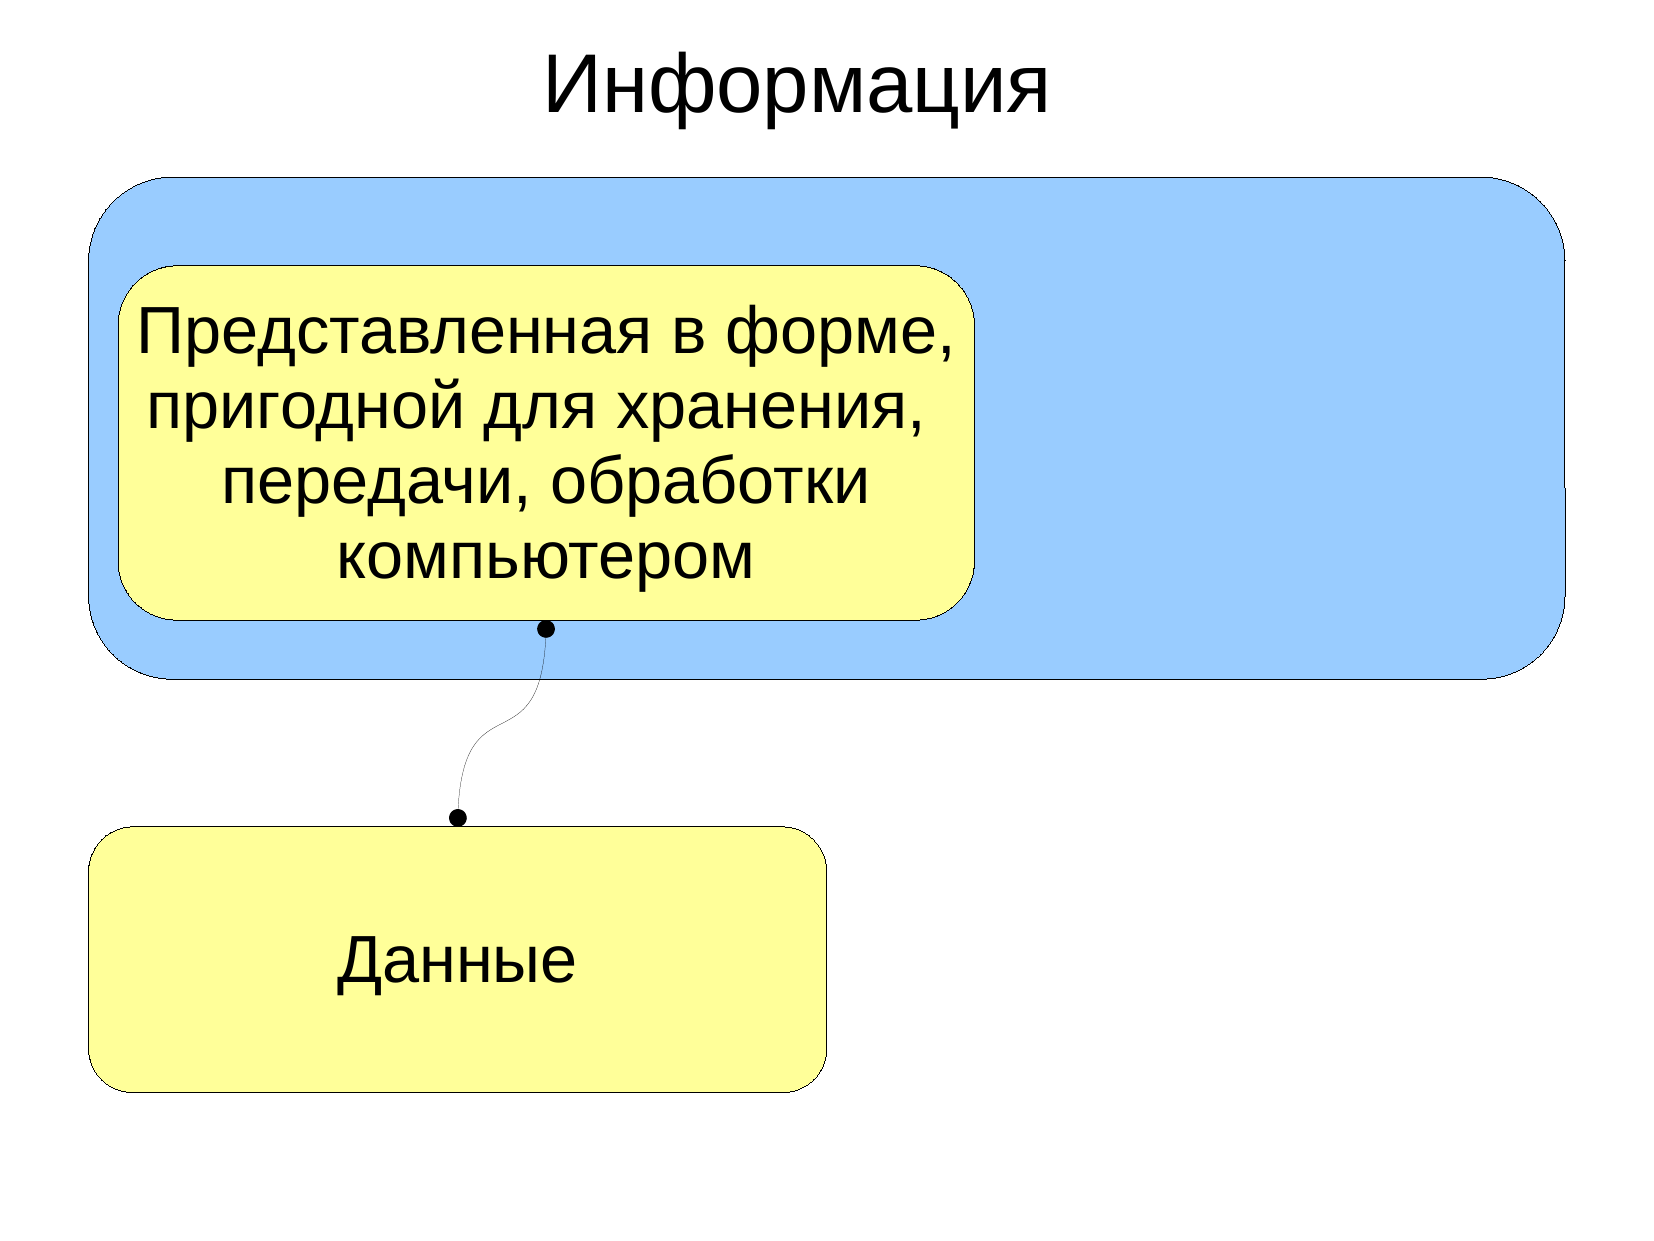

Информация
Представленная в форме,
пригодной для хранения,
передачи, обработки
компьютером
Данные